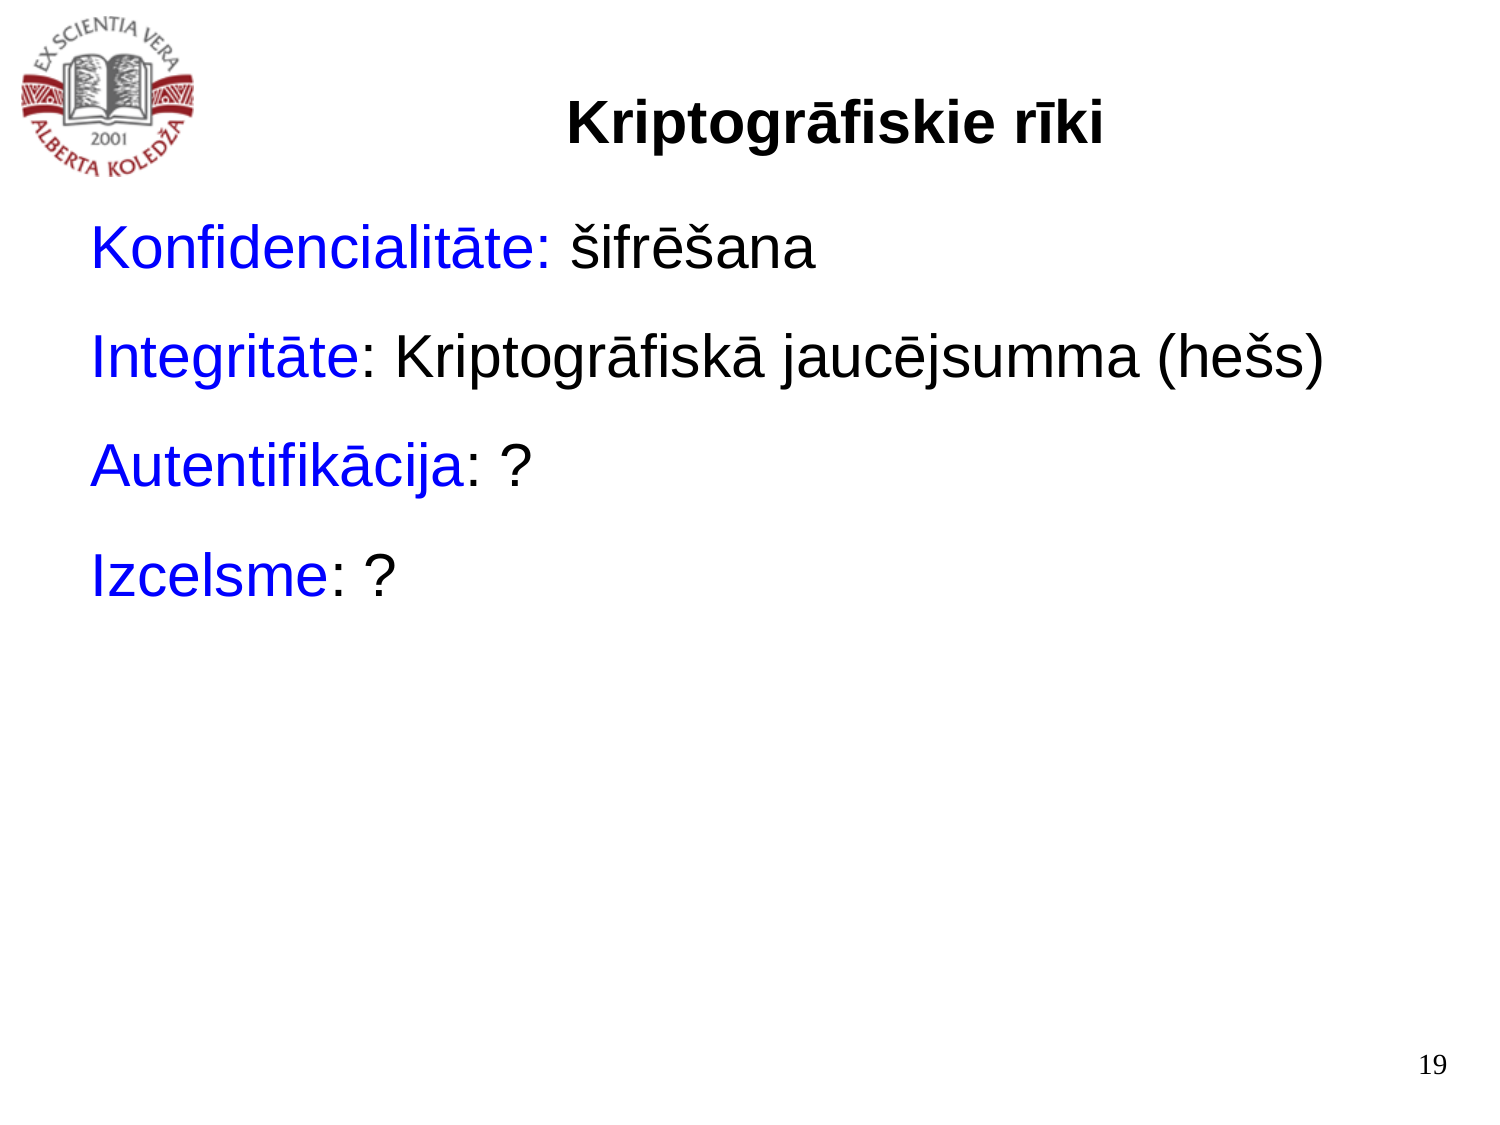

# Kriptogrāfiskie rīki
Konfidencialitāte: šifrēšana
Integritāte: Kriptogrāfiskā jaucējsumma (hešs)
Autentifikācija: ?
Izcelsme: ?